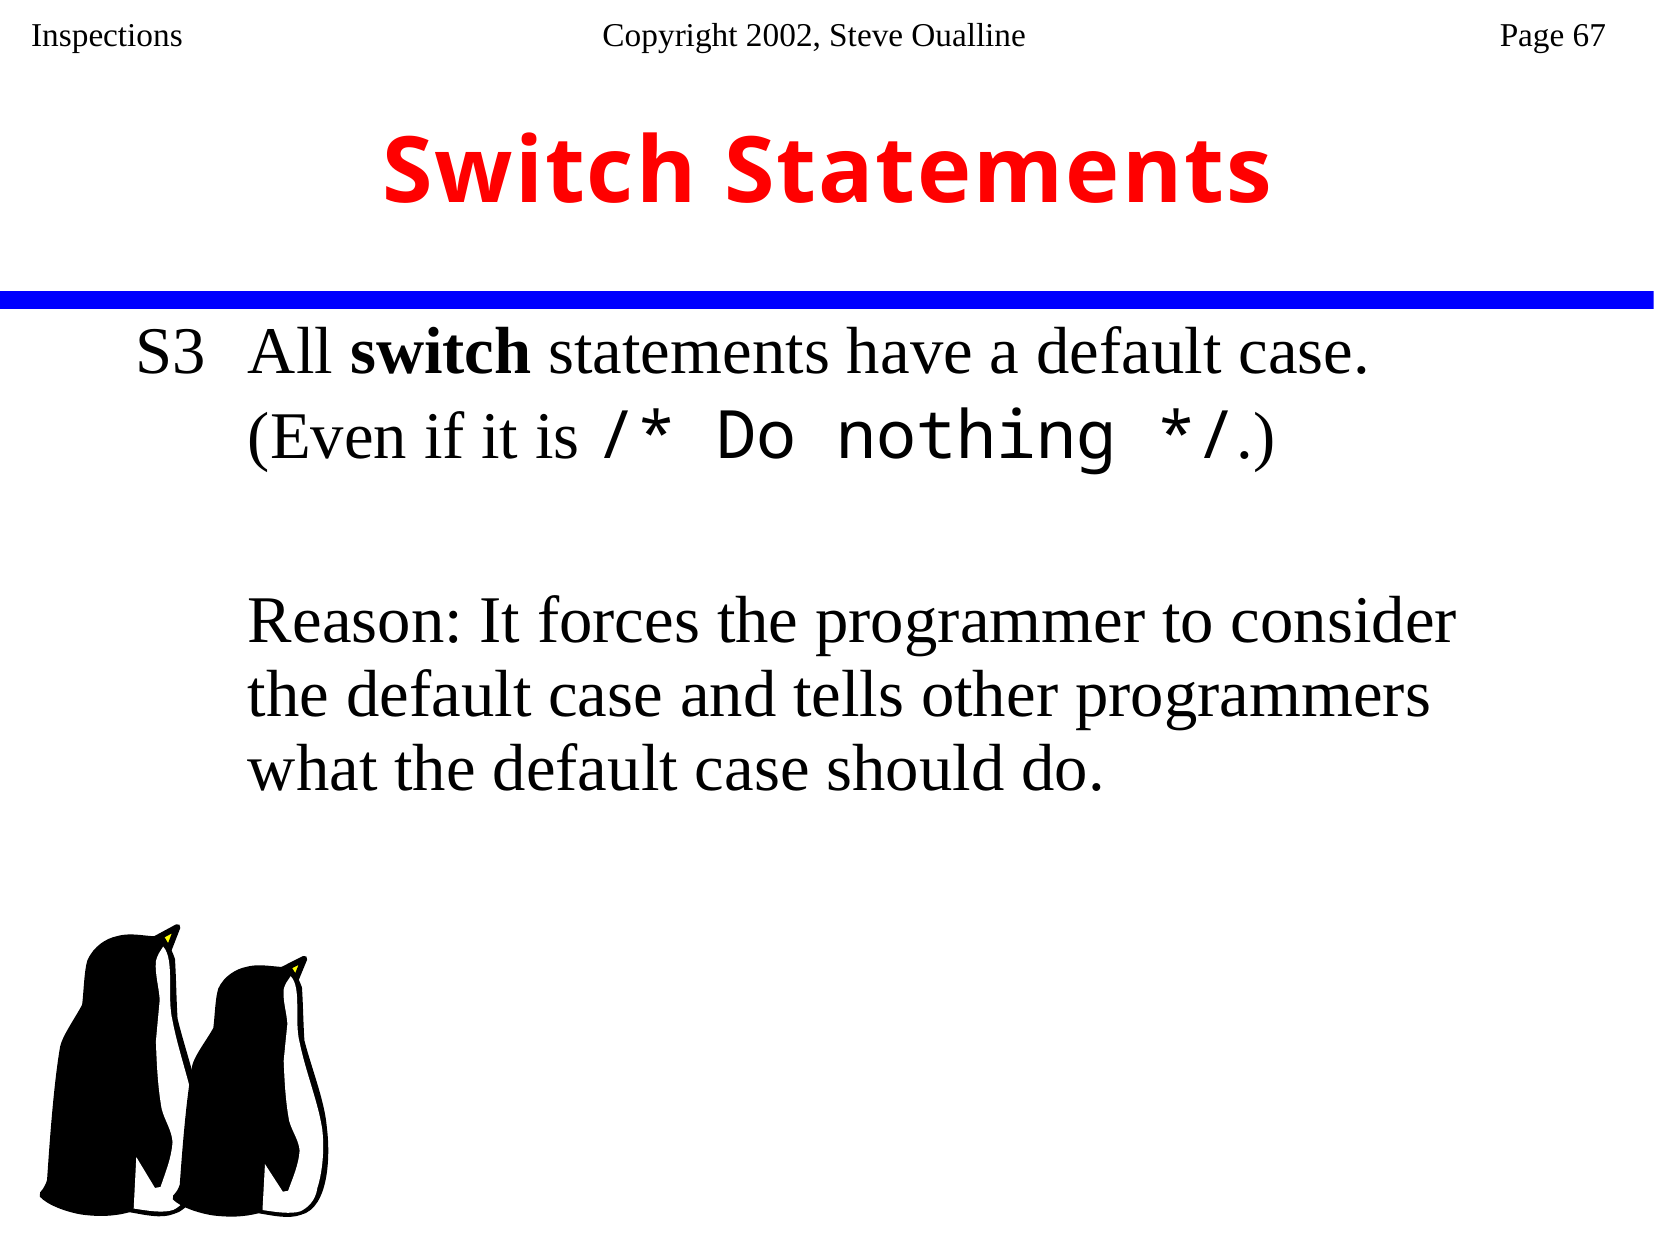

# Switch Statements
S3	All switch statements have a default case. (Even if it is /* Do nothing */.)
Reason: It forces the programmer to consider the default case and tells other programmers what the default case should do.